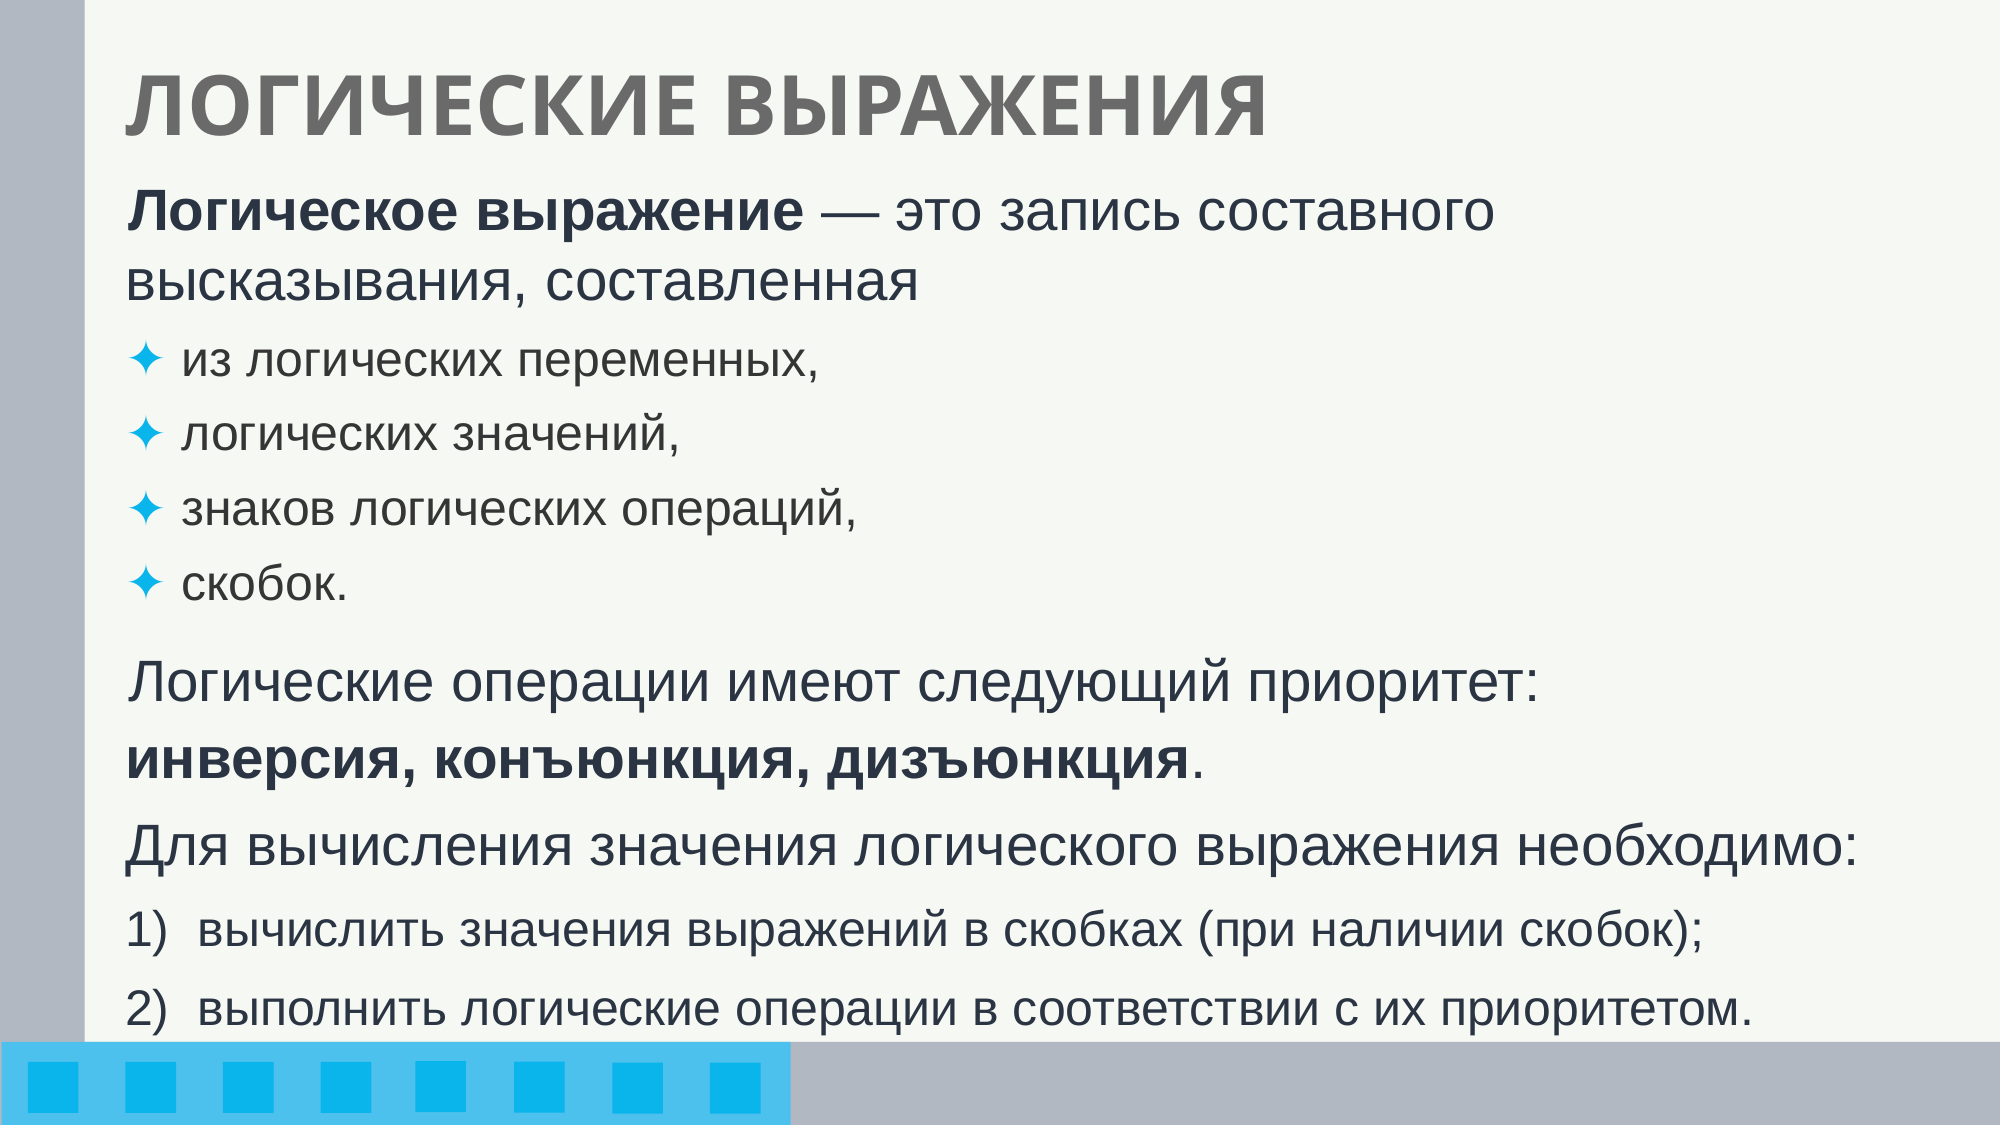

# ЛОГИЧЕСКИЕ ВЫРАЖЕНИЯ
Логическое выражение — это запись составного высказывания, составленная
из логических переменных,
логических значений,
знаков логических операций,
скобок.
Логические операции имеют следующий приоритет:
инверсия, конъюнкция, дизъюнкция.
Для вычисления значения логического выражения необходимо:
1) вычислить значения выражений в скобках (при наличии ско­бок);
2)  выполнить логические операции в соответствии с их прио­ритетом.